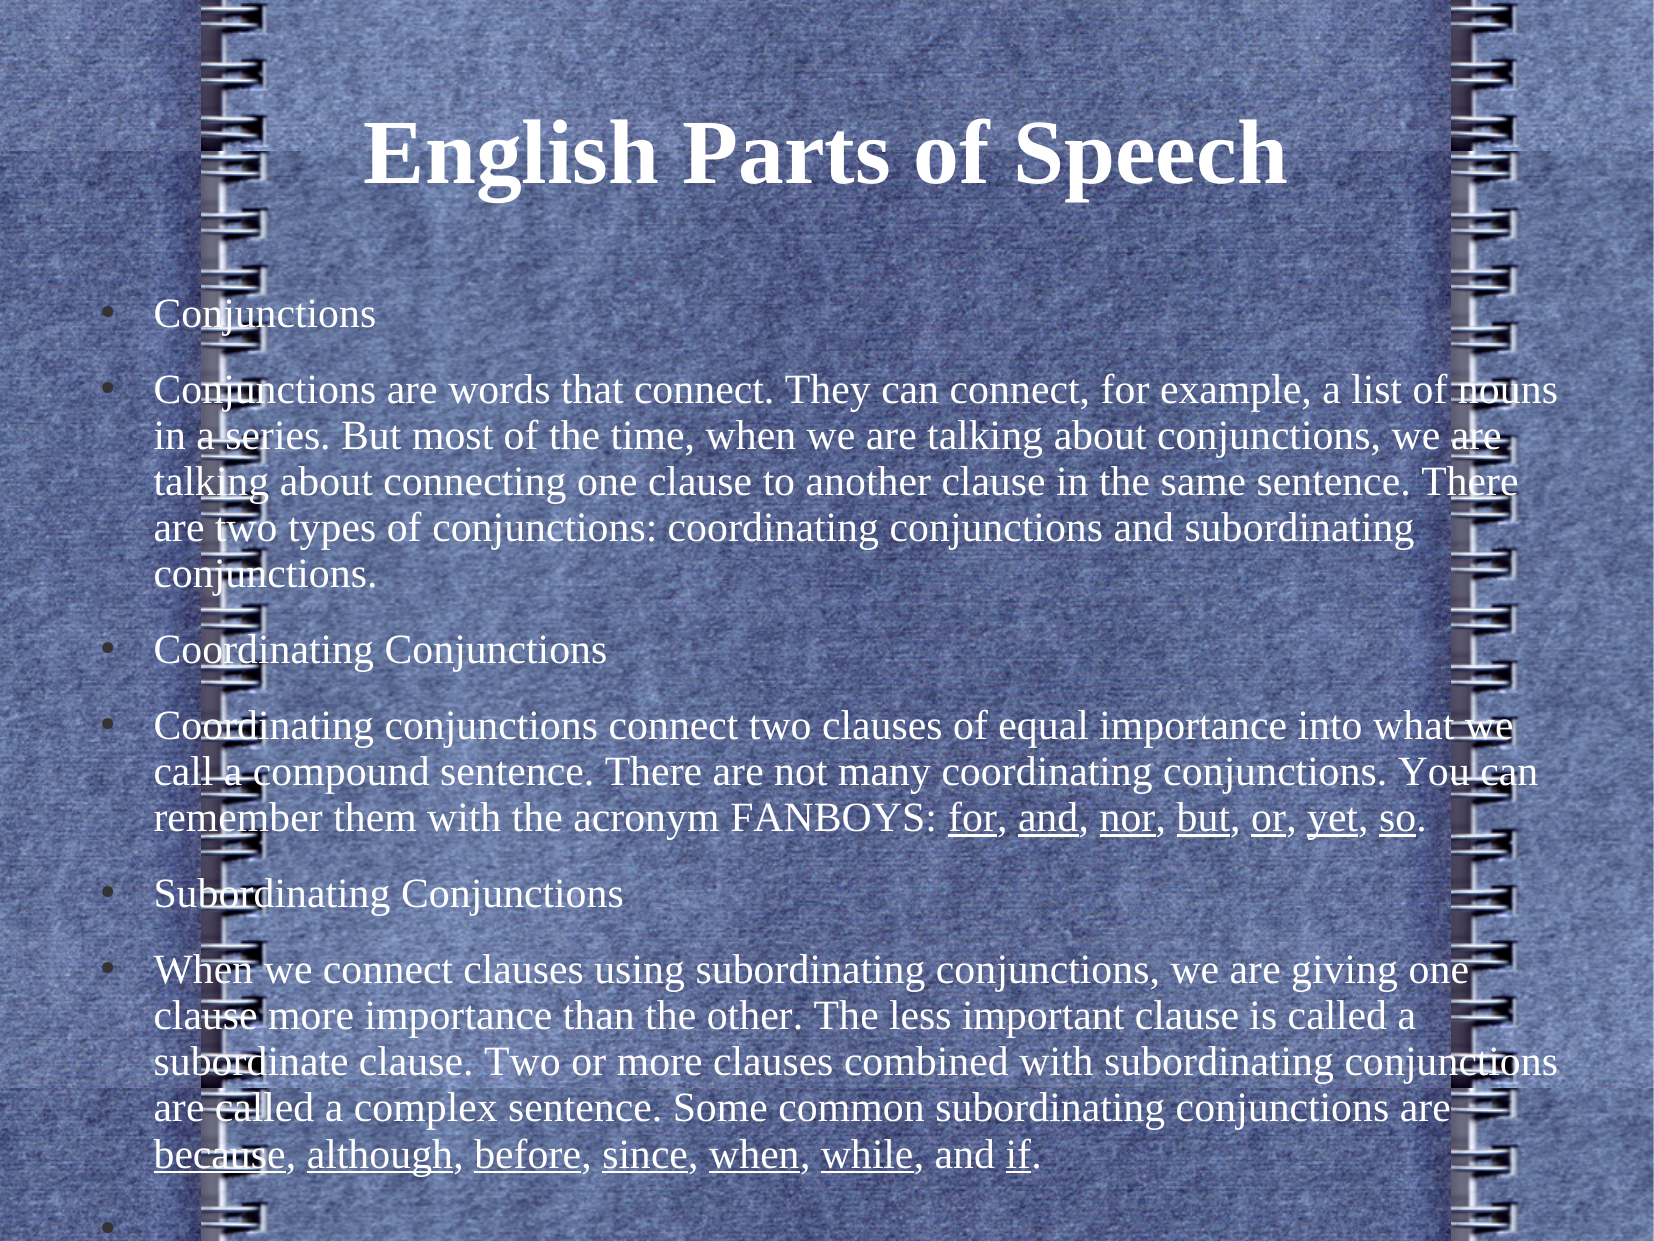

# English Parts of Speech
Conjunctions
Conjunctions are words that connect. They can connect, for example, a list of nouns in a series. But most of the time, when we are talking about conjunctions, we are talking about connecting one clause to another clause in the same sentence. There are two types of conjunctions: coordinating conjunctions and subordinating conjunctions.
Coordinating Conjunctions
Coordinating conjunctions connect two clauses of equal importance into what we call a compound sentence. There are not many coordinating conjunctions. You can remember them with the acronym FANBOYS: for, and, nor, but, or, yet, so.
Subordinating Conjunctions
When we connect clauses using subordinating conjunctions, we are giving one clause more importance than the other. The less important clause is called a subordinate clause. Two or more clauses combined with subordinating conjunctions are called a complex sentence. Some common subordinating conjunctions are because, although, before, since, when, while, and if.